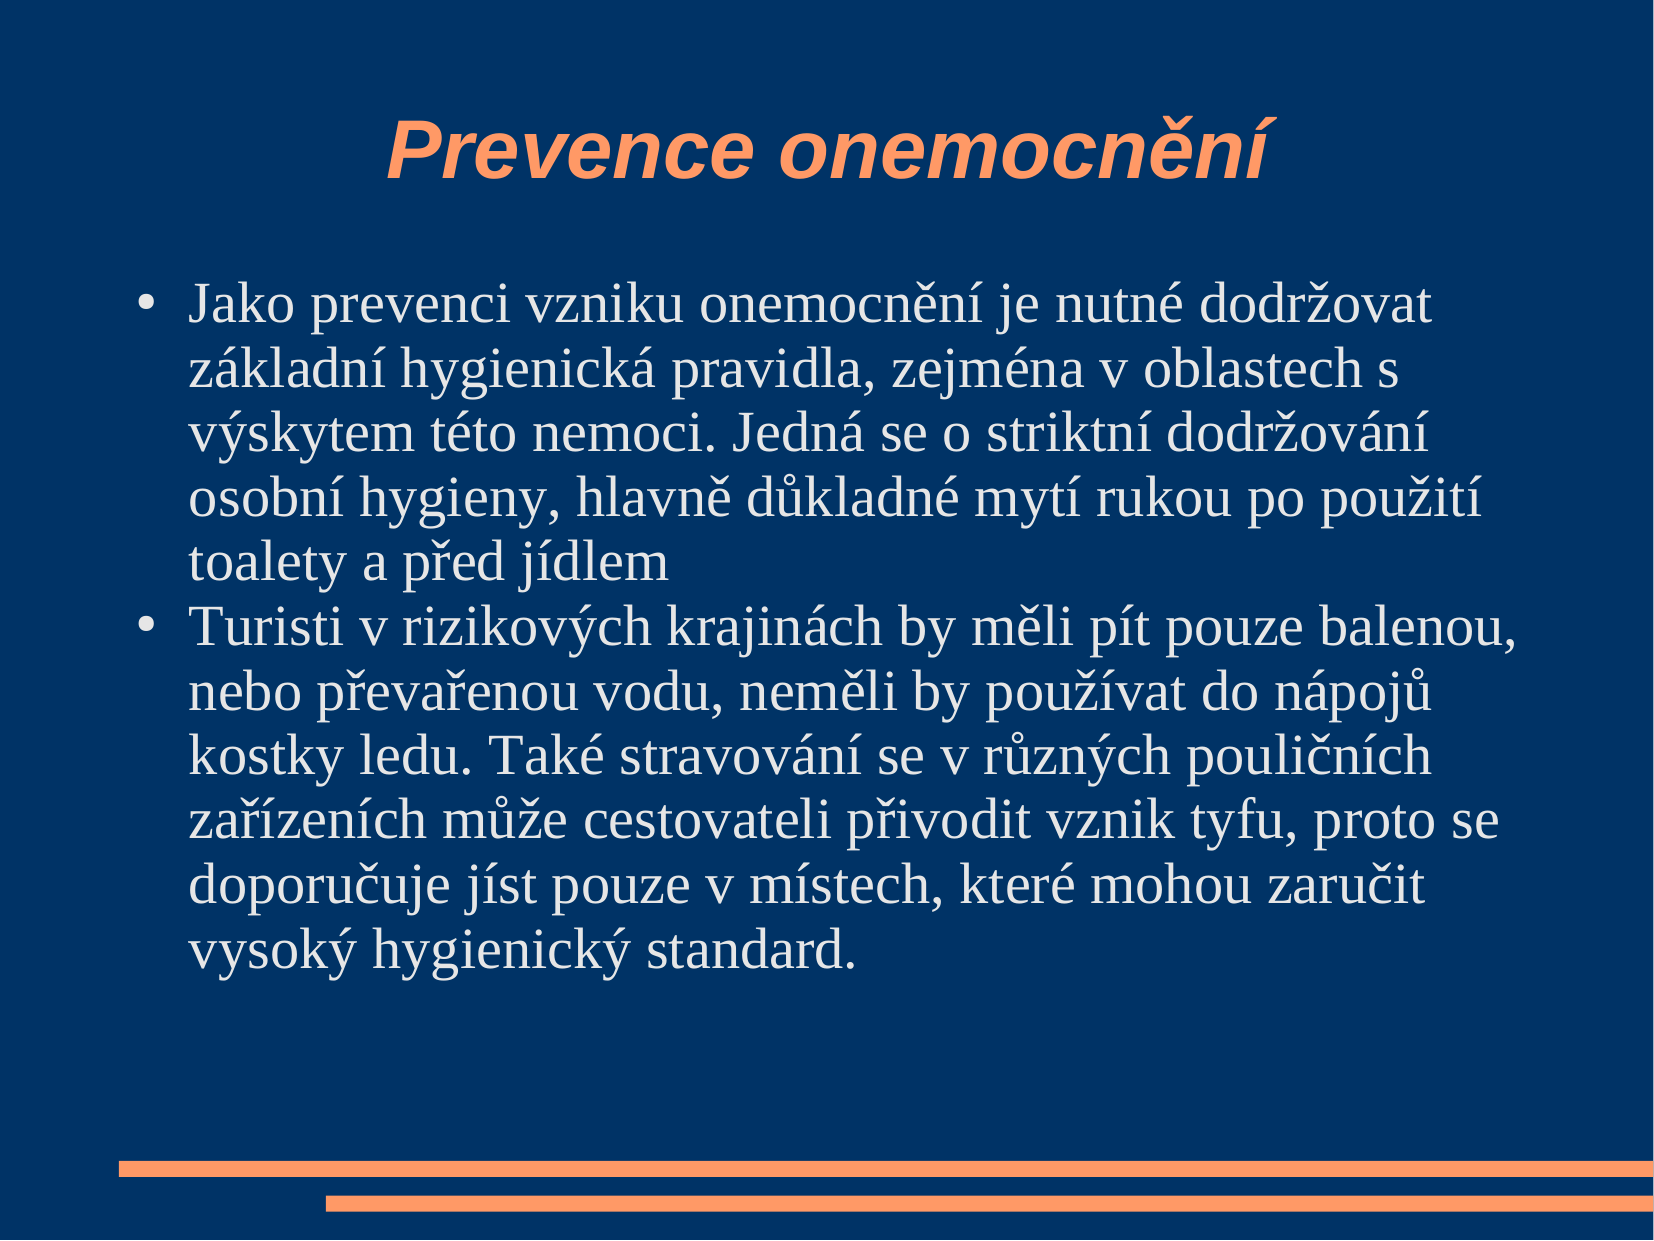

# Prevence onemocnění
Jako prevenci vzniku onemocnění je nutné dodržovat základní hygienická pravidla, zejména v oblastech s výskytem této nemoci. Jedná se o striktní dodržování osobní hygieny, hlavně důkladné mytí rukou po použití toalety a před jídlem
Turisti v rizikových krajinách by měli pít pouze balenou, nebo převařenou vodu, neměli by používat do nápojů kostky ledu. Také stravování se v různých pouličních zařízeních může cestovateli přivodit vznik tyfu, proto se doporučuje jíst pouze v místech, které mohou zaručit vysoký hygienický standard.